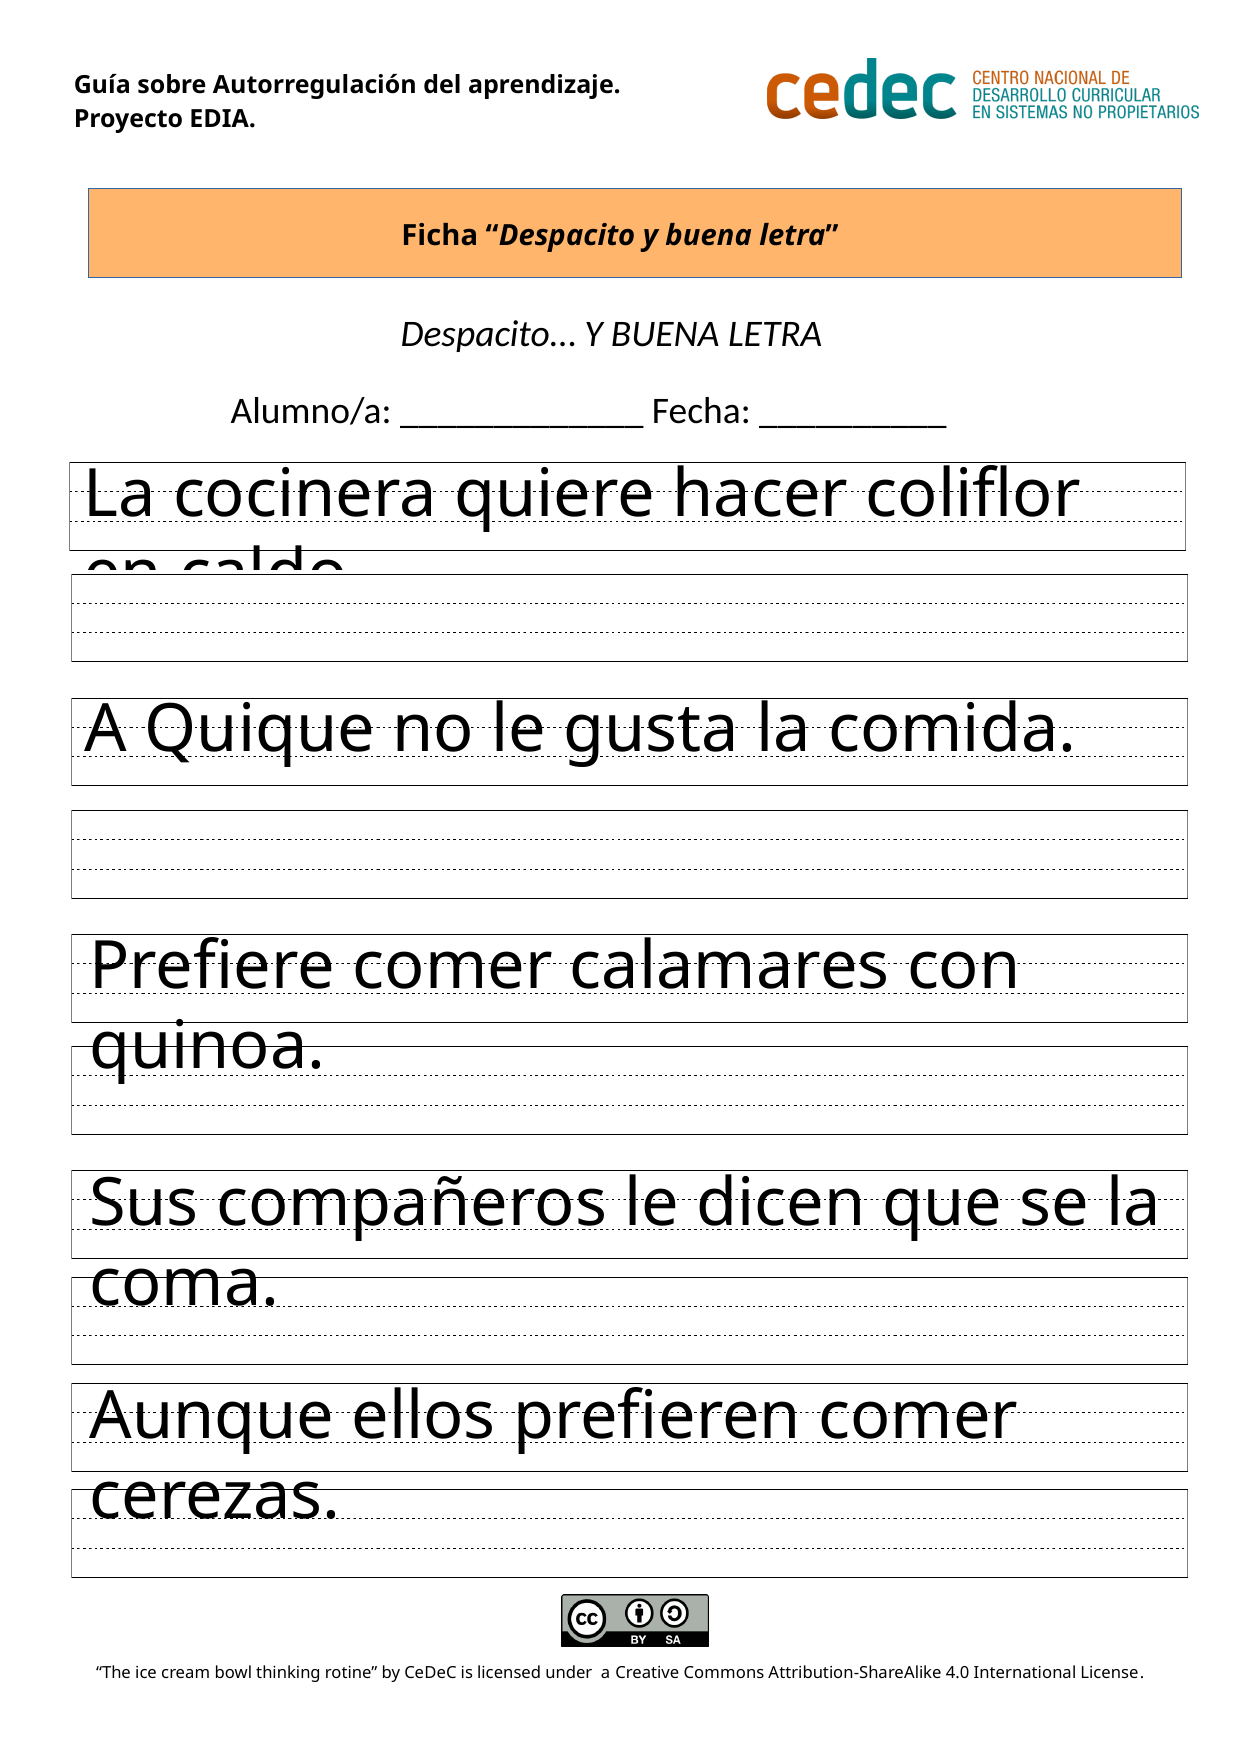

Guía sobre Autorregulación del aprendizaje.
Proyecto EDIA.
Ficha “Despacito y buena letra”
Despacito… Y BUENA LETRA
Alumno/a: _____________ Fecha: __________
La cocinera quiere hacer coliflor en caldo.
A Quique no le gusta la comida.
Prefiere comer calamares con quinoa.
Sus compañeros le dicen que se la coma.
Aunque ellos prefieren comer cerezas.
“The ice cream bowl thinking rotine” by CeDeC is licensed under a Creative Commons Attribution-ShareAlike 4.0 International License.